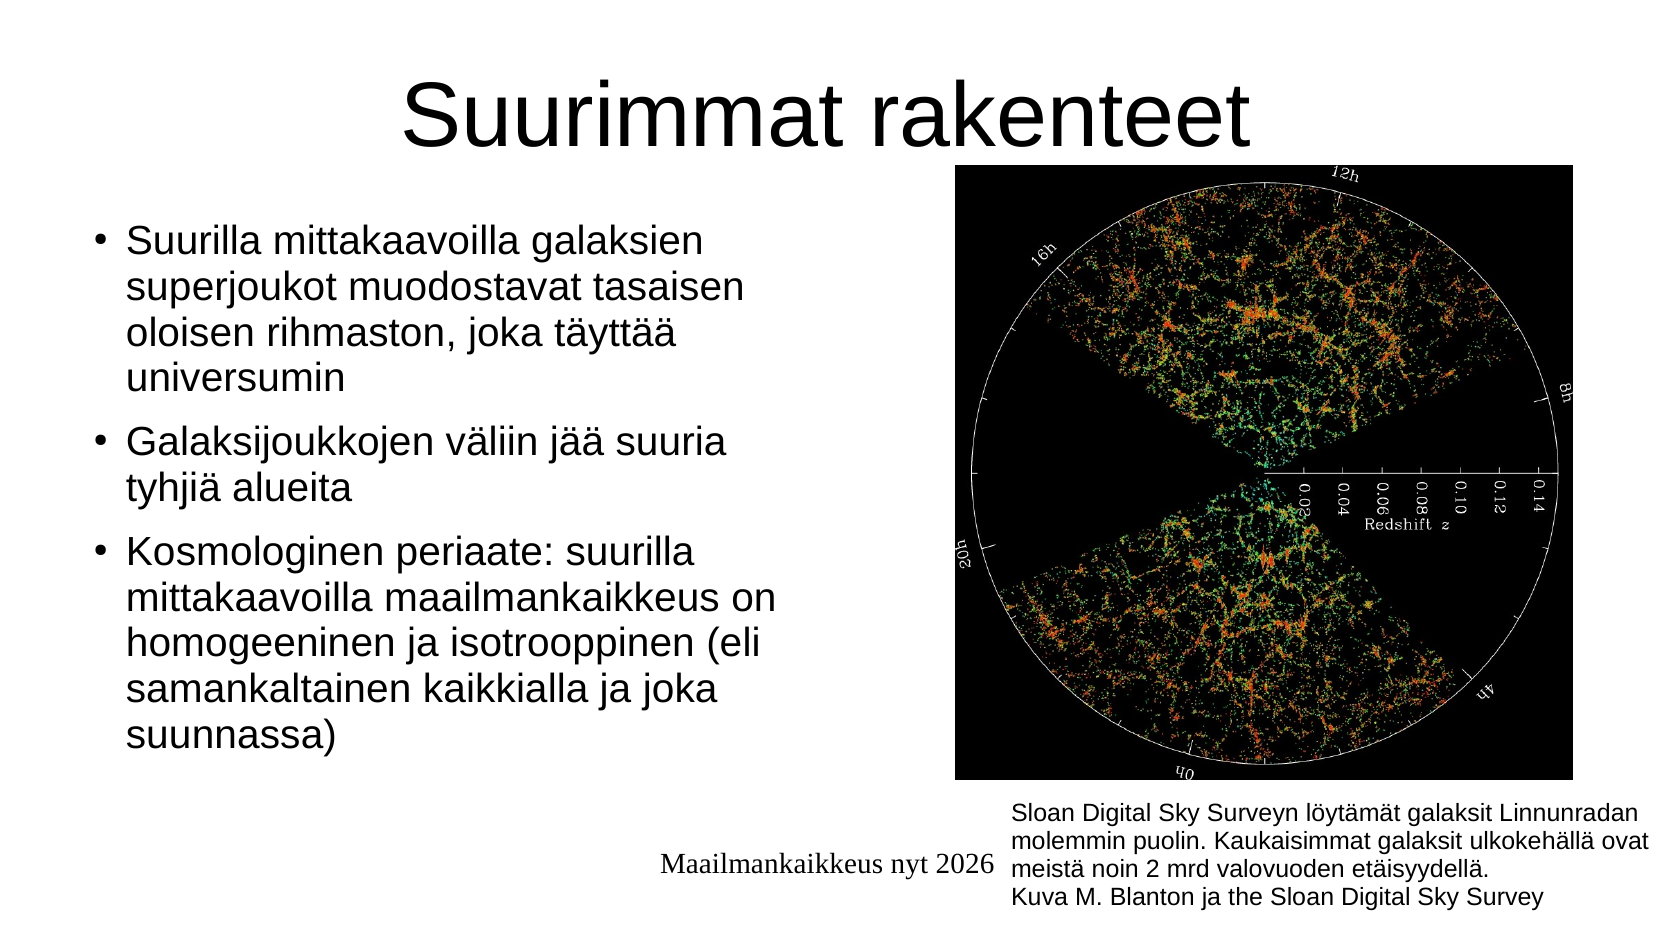

# Suurimmat rakenteet
Suurilla mittakaavoilla galaksien superjoukot muodostavat tasaisen oloisen rihmaston, joka täyttää universumin
Galaksijoukkojen väliin jää suuria tyhjiä alueita
Kosmologinen periaate: suurilla mittakaavoilla maailmankaikkeus on homogeeninen ja isotrooppinen (eli samankaltainen kaikkialla ja joka suunnassa)
Sloan Digital Sky Surveyn löytämät galaksit Linnunradan
molemmin puolin. Kaukaisimmat galaksit ulkokehällä ovat
meistä noin 2 mrd valovuoden etäisyydellä.
Kuva M. Blanton ja the Sloan Digital Sky Survey